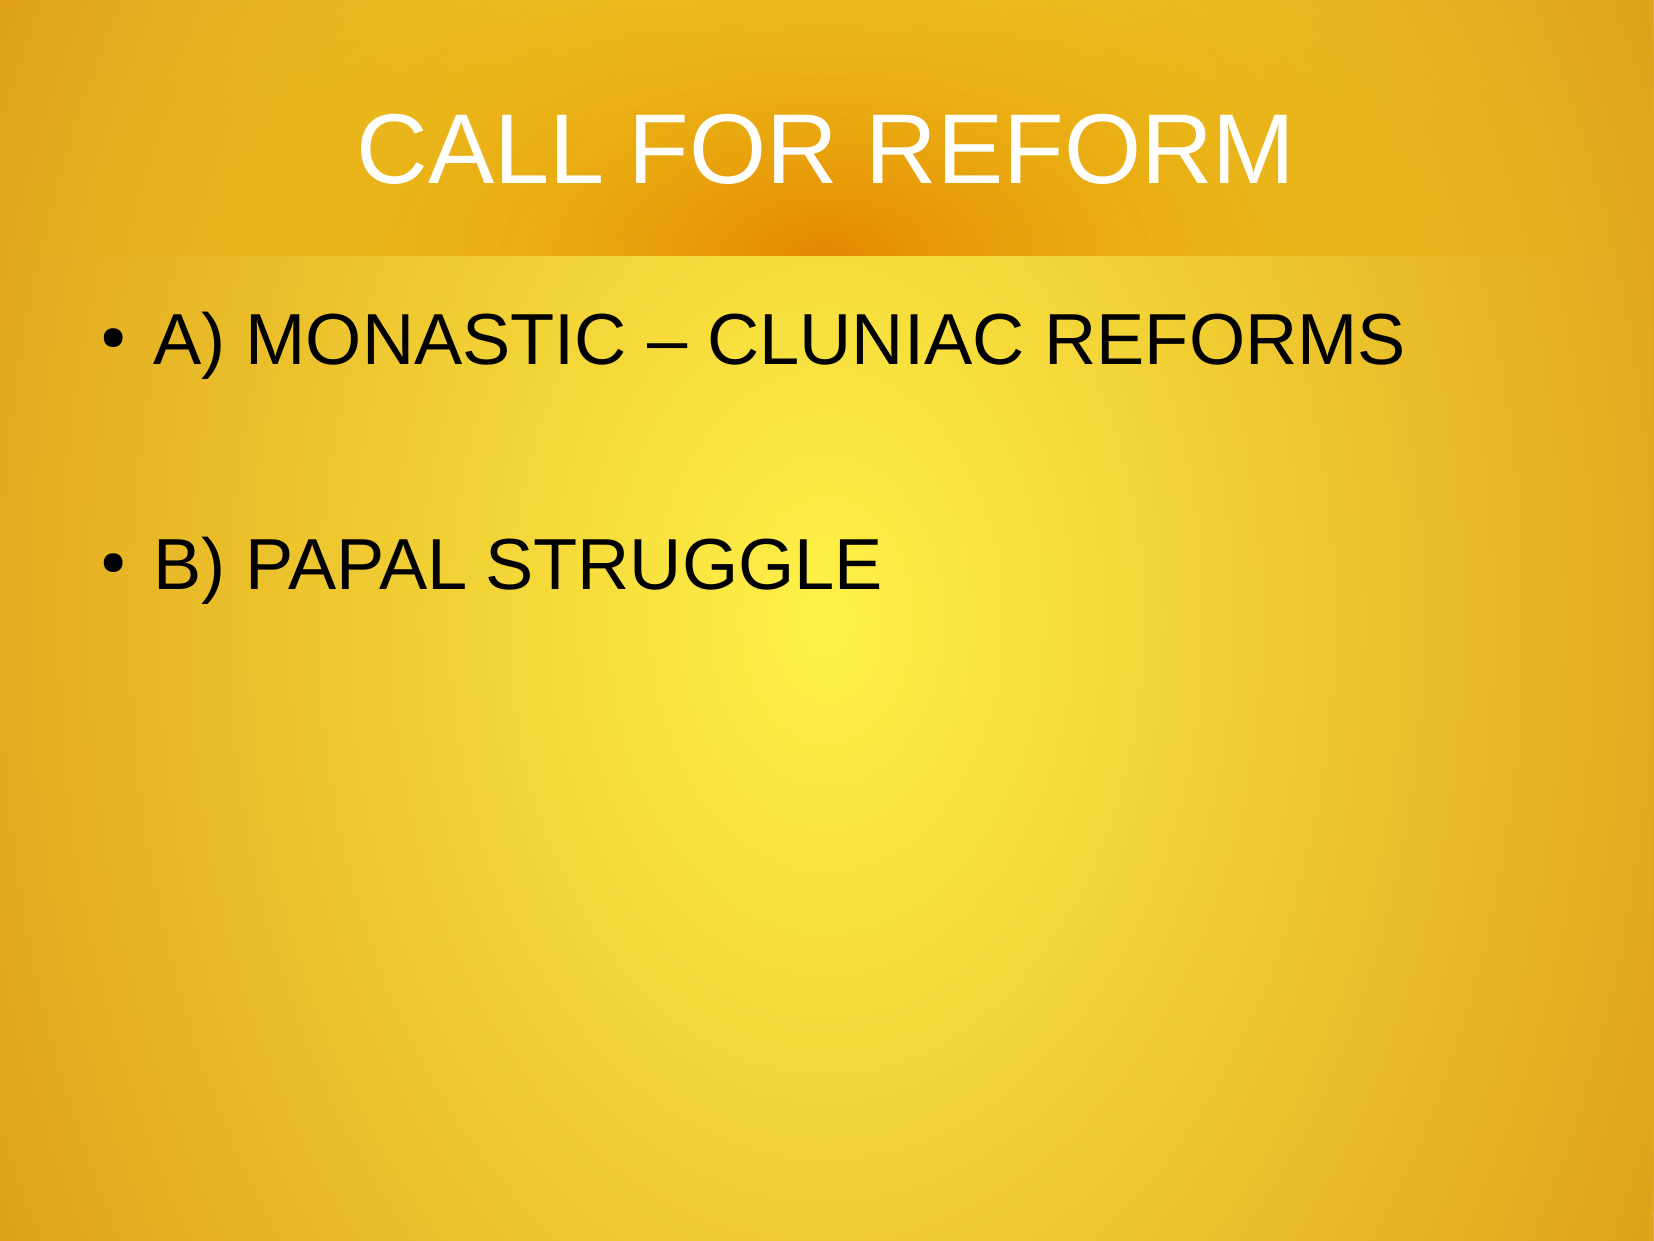

# CALL FOR REFORM
A) MONASTIC – CLUNIAC REFORMS
B) PAPAL STRUGGLE